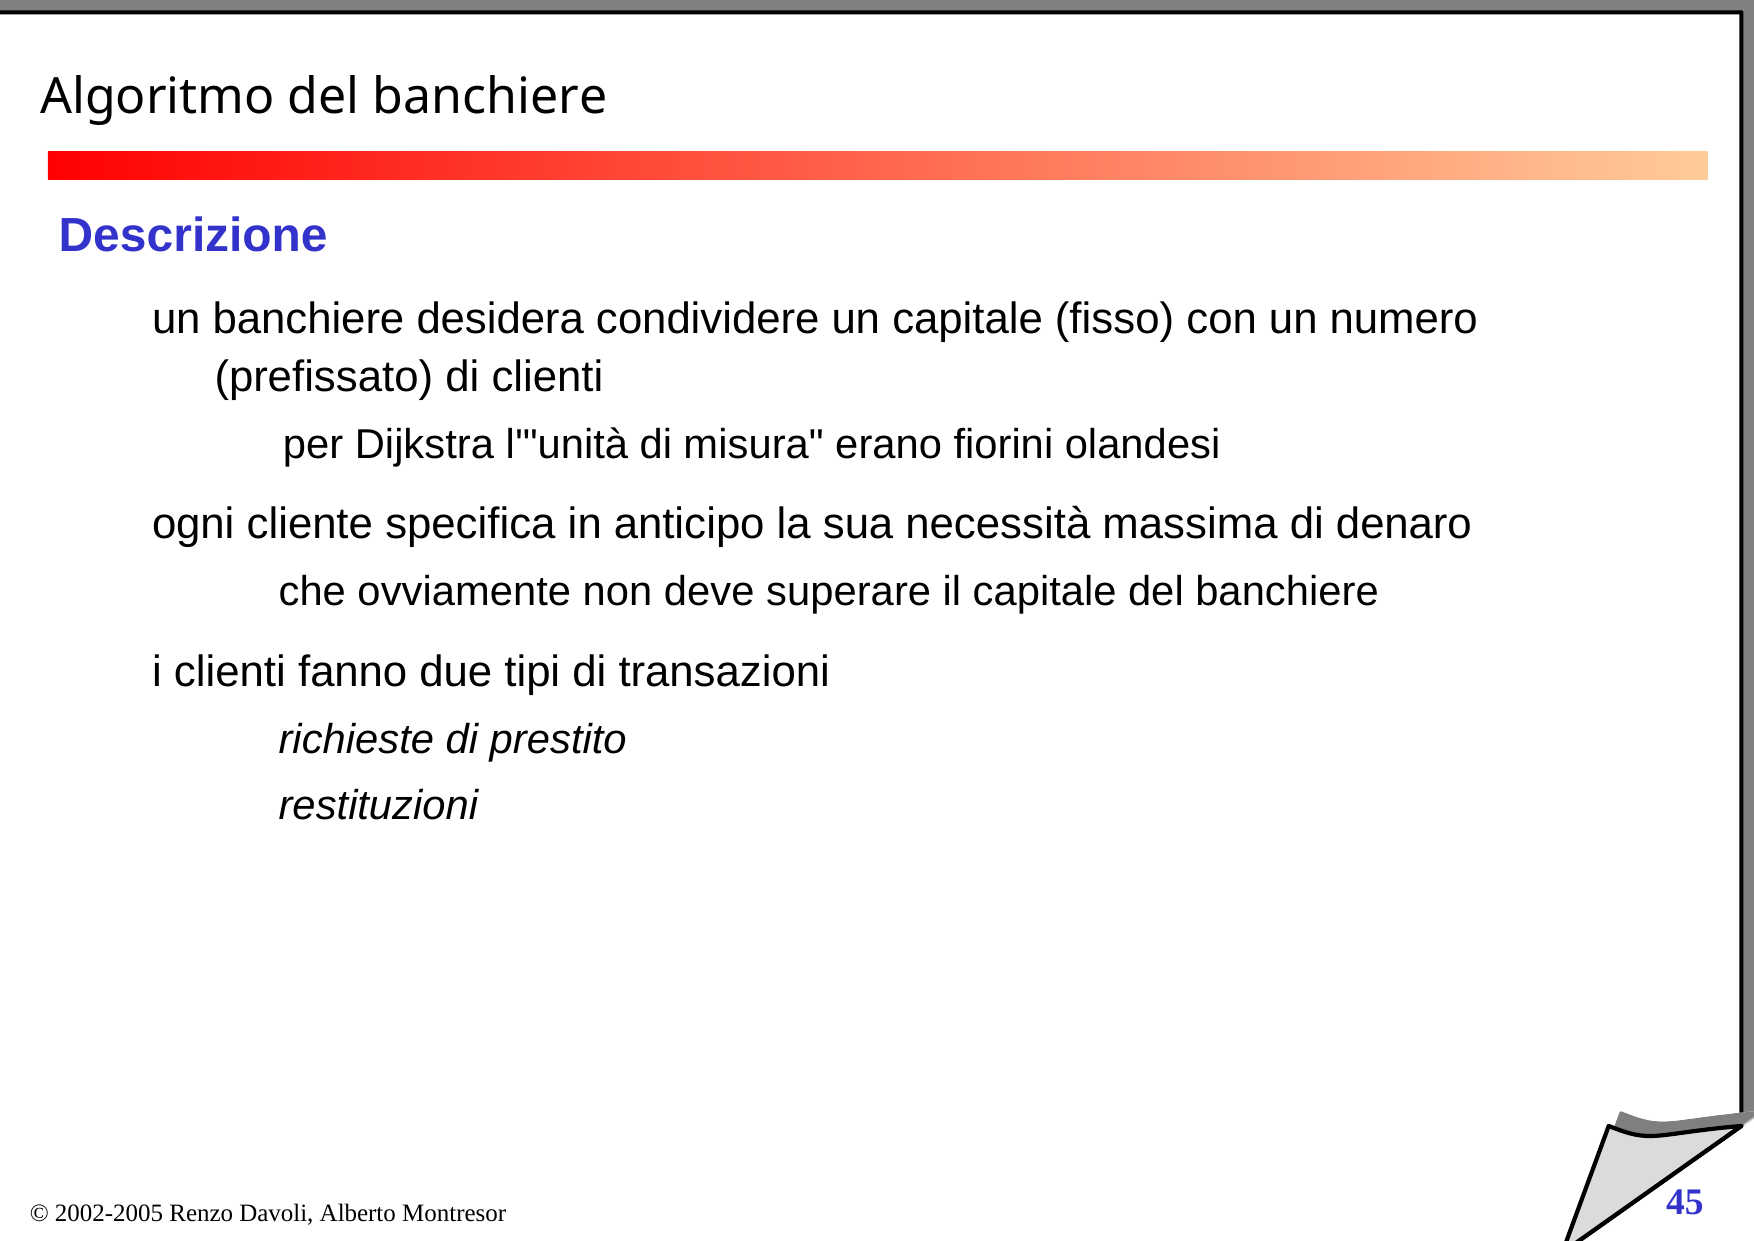

# Algoritmo del banchiere
Descrizione
un banchiere desidera condividere un capitale (fisso) con un numero (prefissato) di clienti
per Dijkstra l'"unità di misura" erano fiorini olandesi
ogni cliente specifica in anticipo la sua necessità massima di denaro
che ovviamente non deve superare il capitale del banchiere
i clienti fanno due tipi di transazioni
richieste di prestito
restituzioni